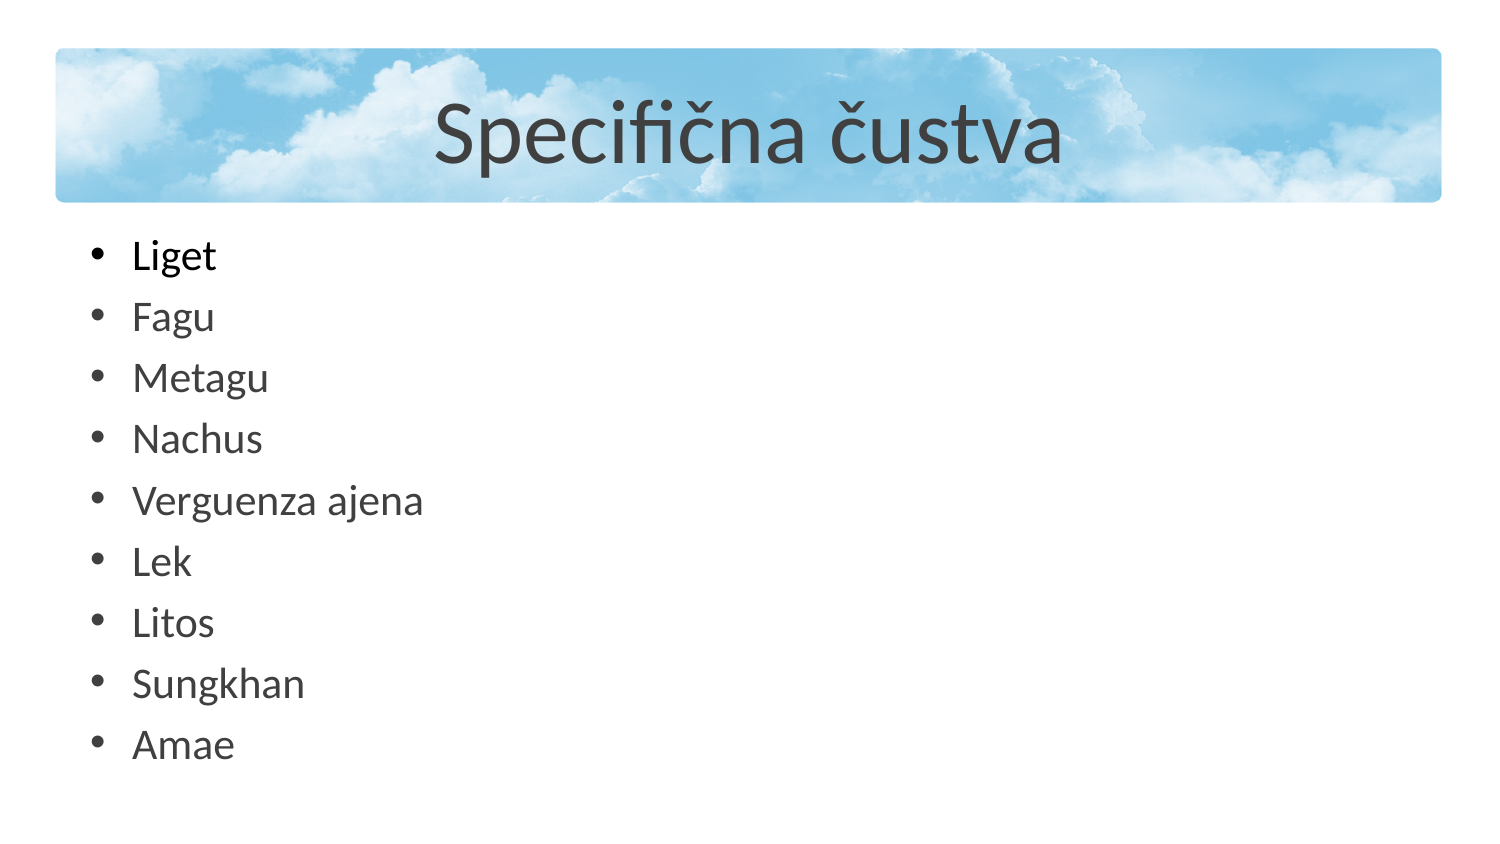

# Specifična čustva
Liget
Fagu
Metagu
Nachus
Verguenza ajena
Lek
Litos
Sungkhan
Amae